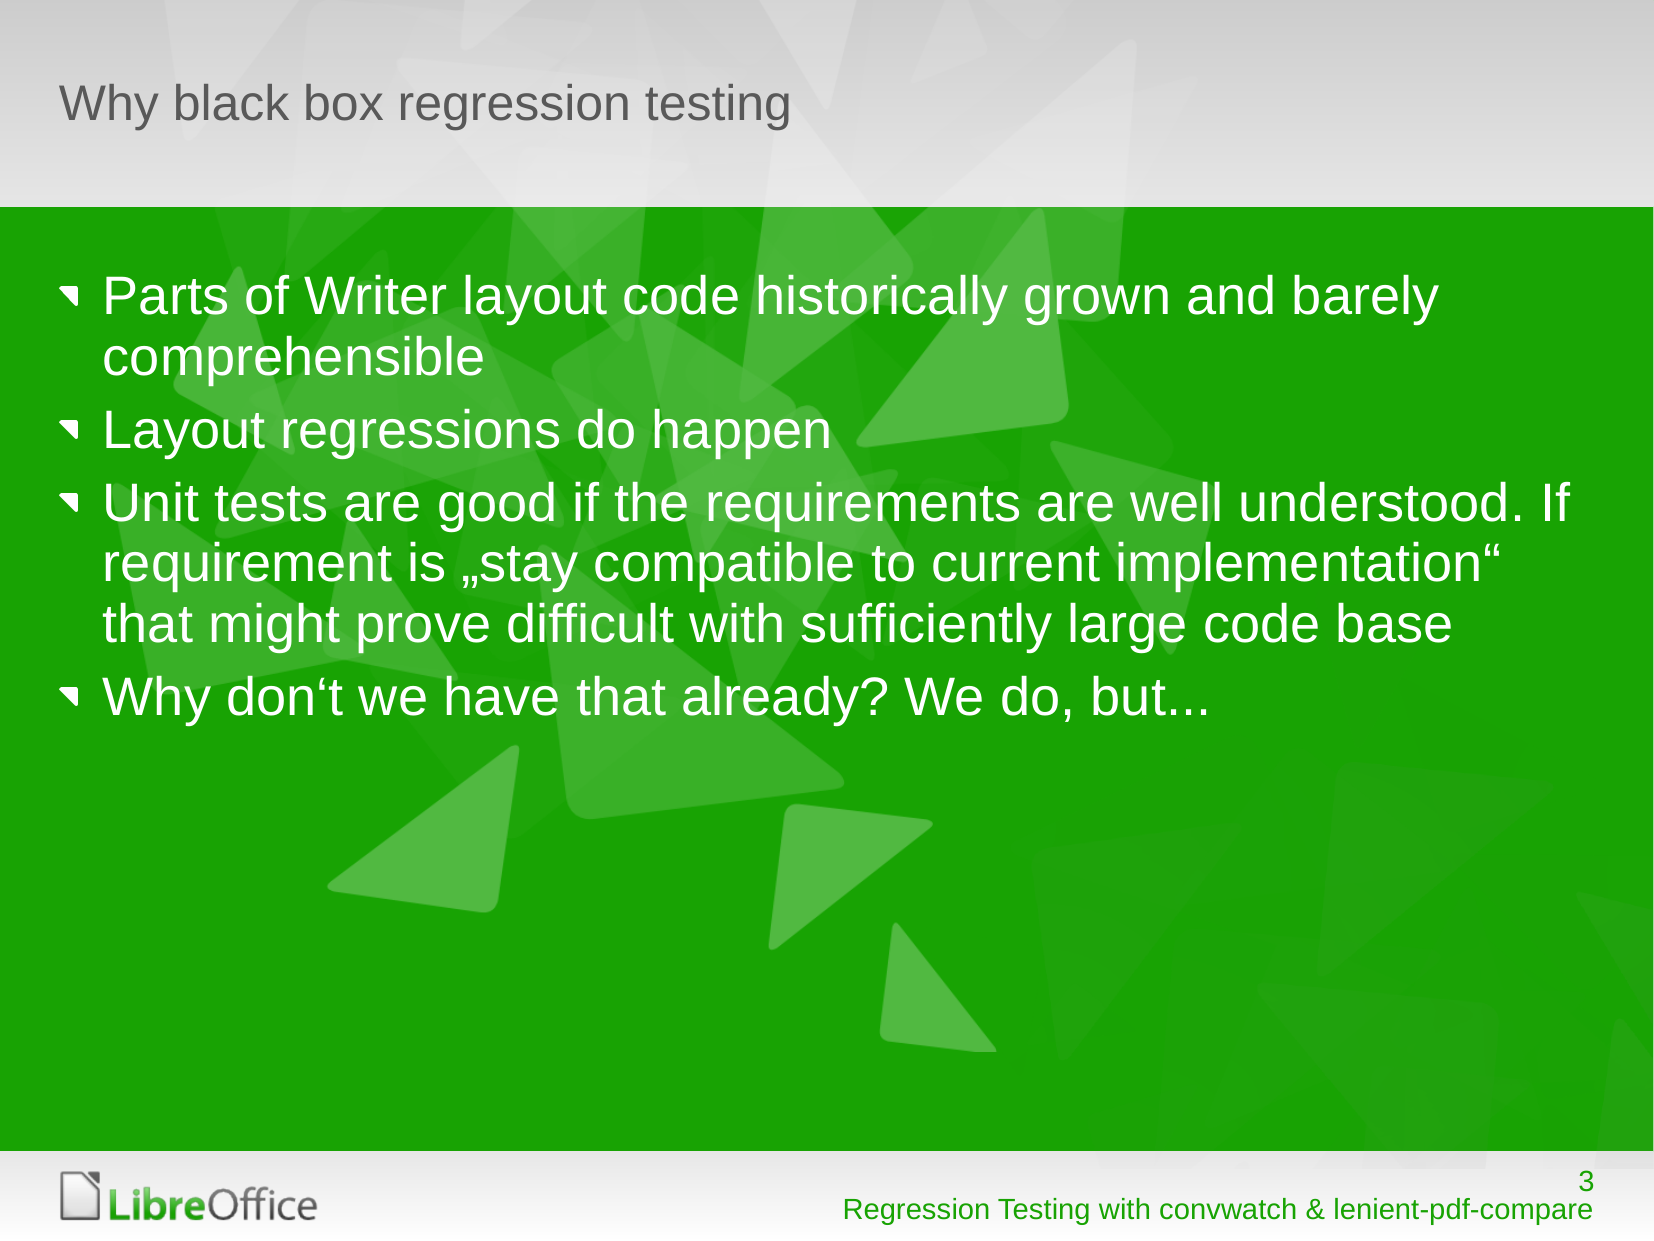

# Why black box regression testing
Parts of Writer layout code historically grown and barely comprehensible
Layout regressions do happen
Unit tests are good if the requirements are well understood. If requirement is „stay compatible to current implementation“ that might prove difficult with sufficiently large code base
Why don‘t we have that already? We do, but...
3
Regression Testing with convwatch & lenient-pdf-compare